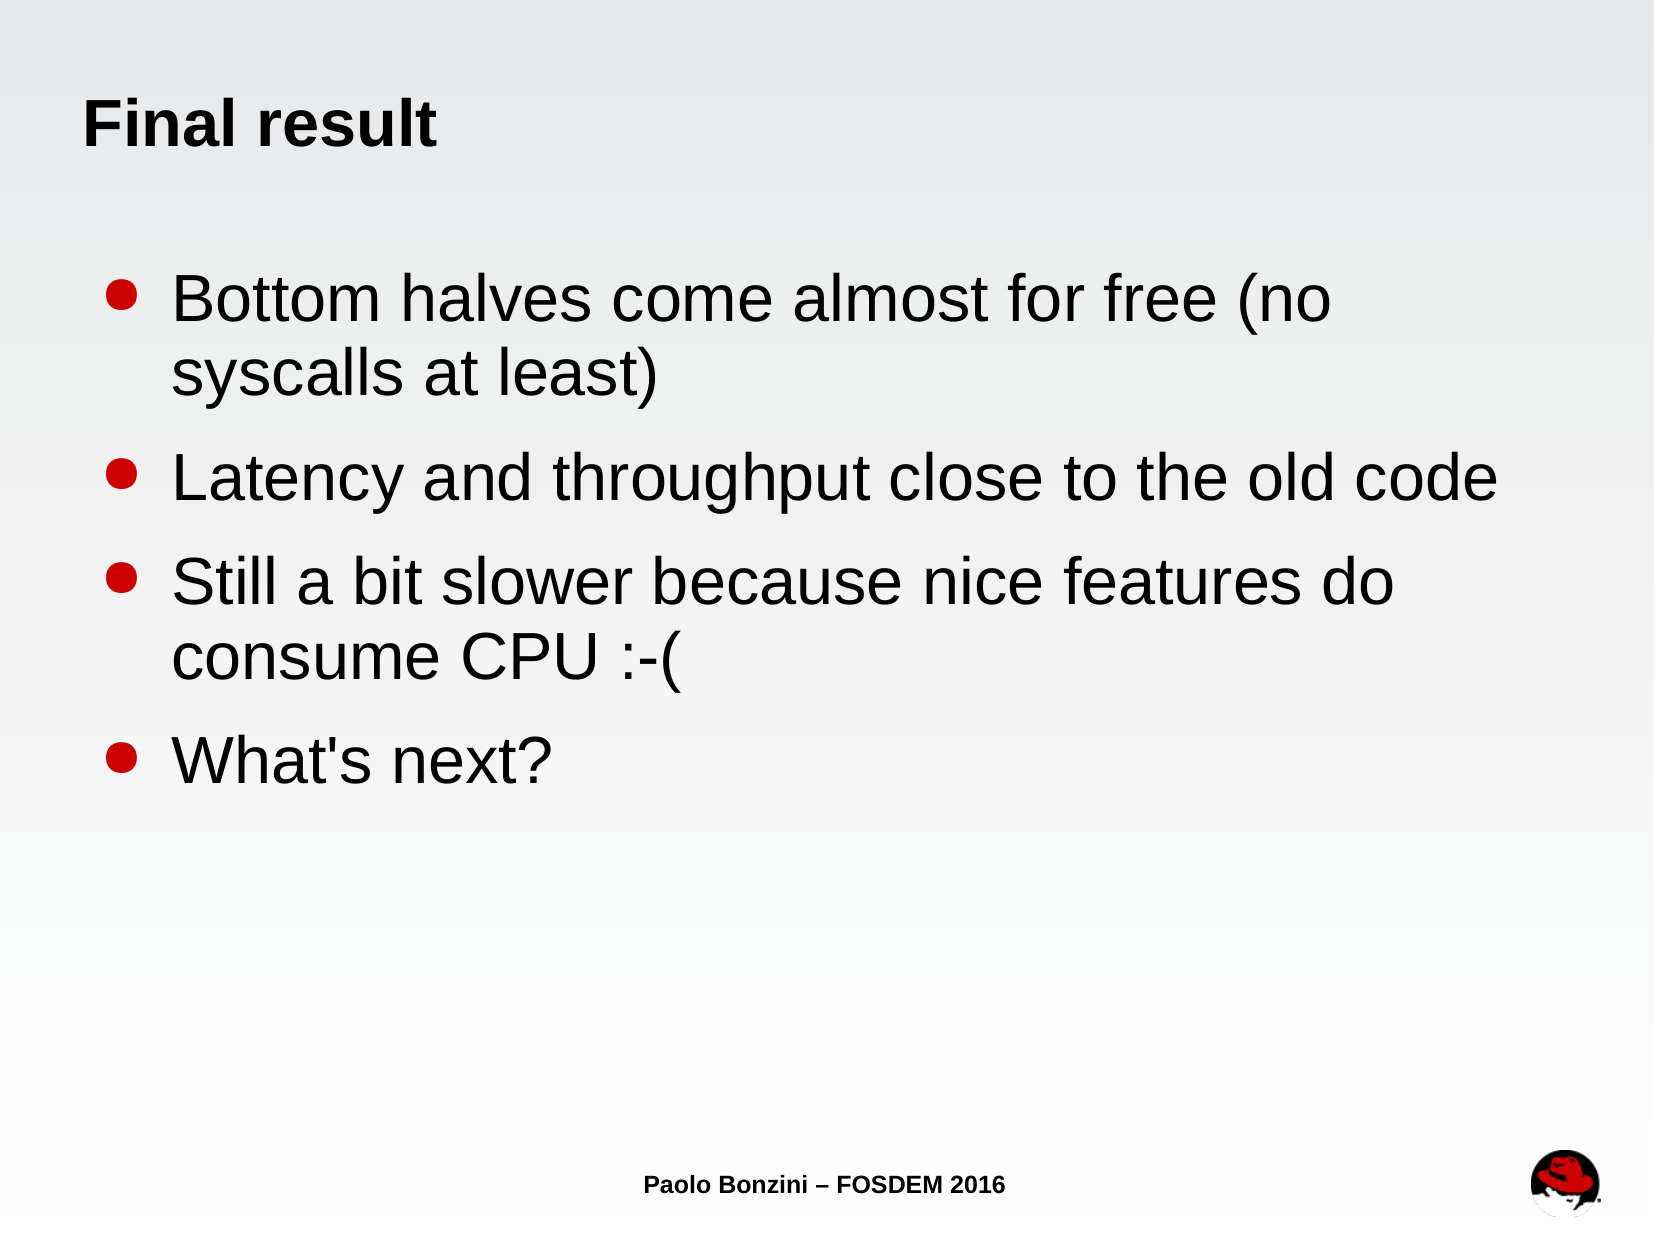

# Final result
Bottom halves come almost for free (no syscalls at least)
Latency and throughput close to the old code
Still a bit slower because nice features do consume CPU :-(
What's next?